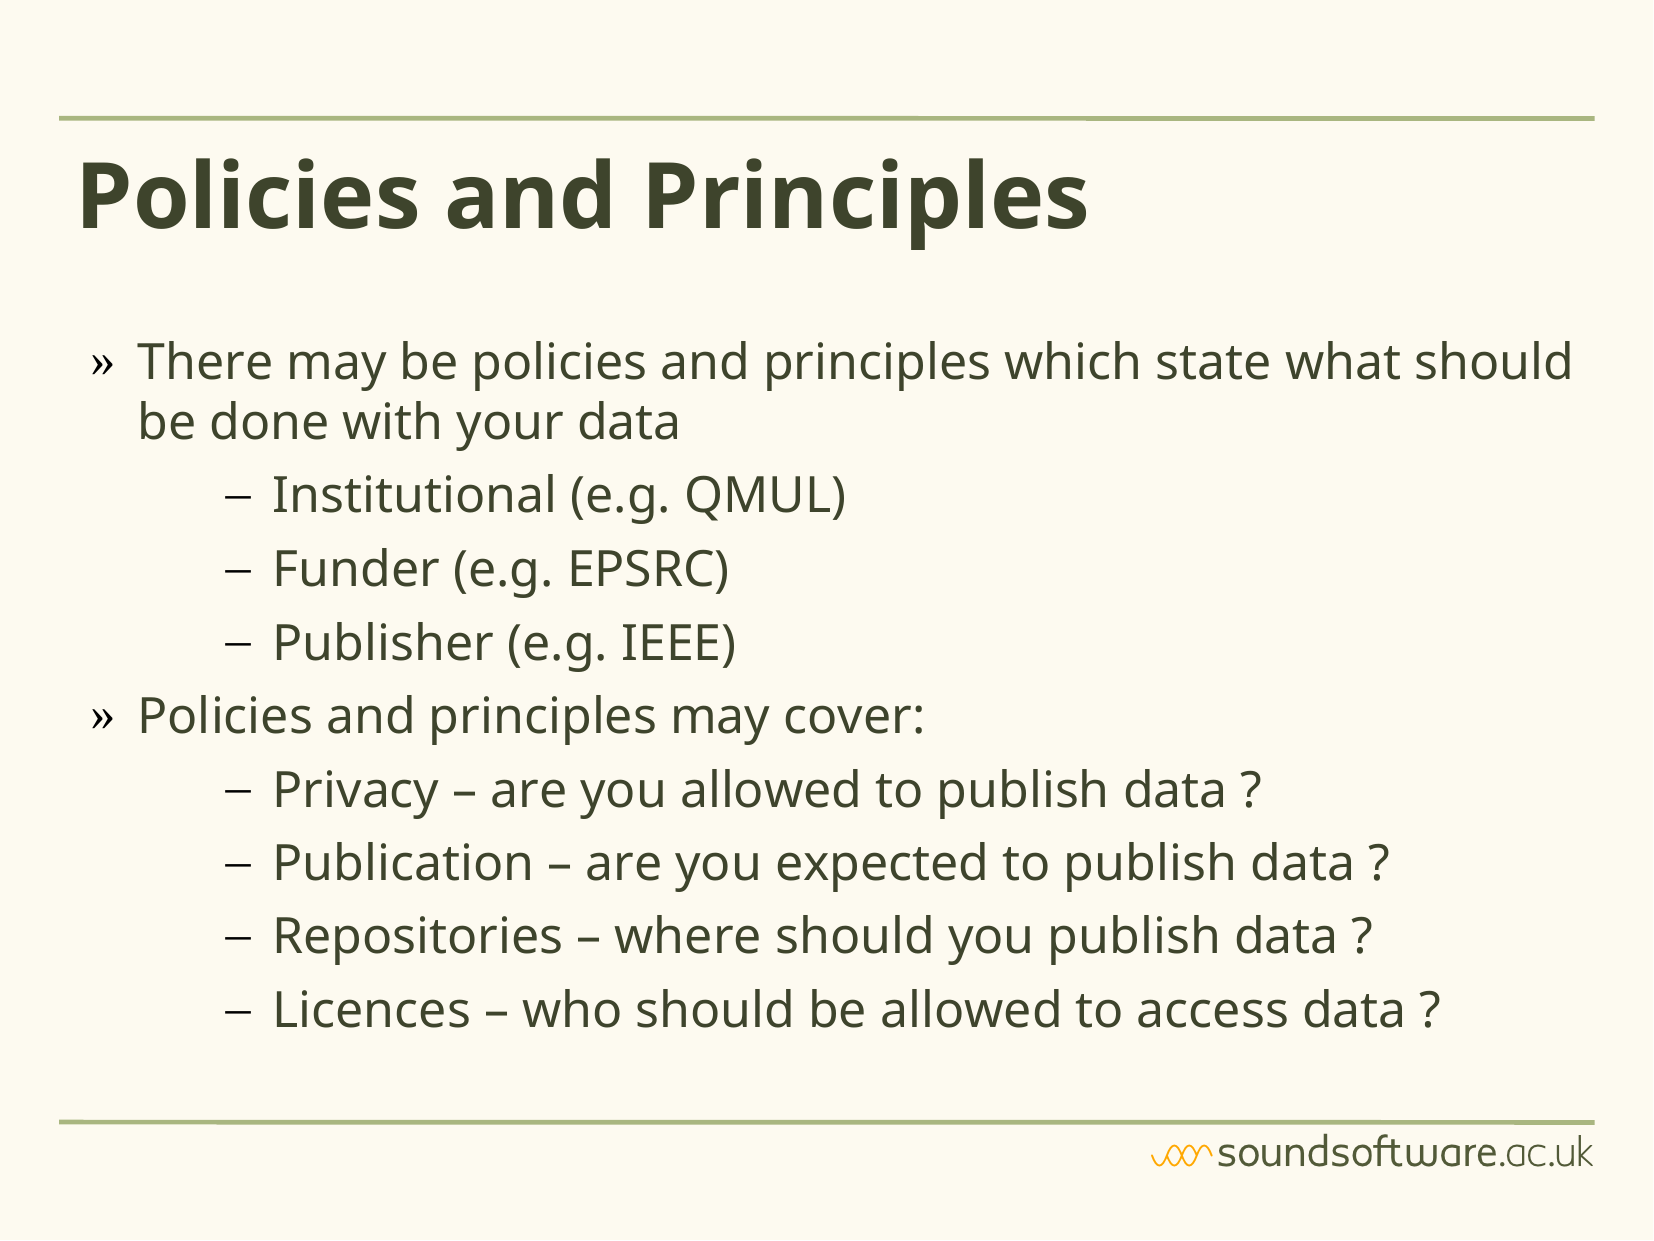

# Policies and Principles
There may be policies and principles which state what should be done with your data
Institutional (e.g. QMUL)
Funder (e.g. EPSRC)
Publisher (e.g. IEEE)
Policies and principles may cover:
Privacy – are you allowed to publish data ?
Publication – are you expected to publish data ?
Repositories – where should you publish data ?
Licences – who should be allowed to access data ?